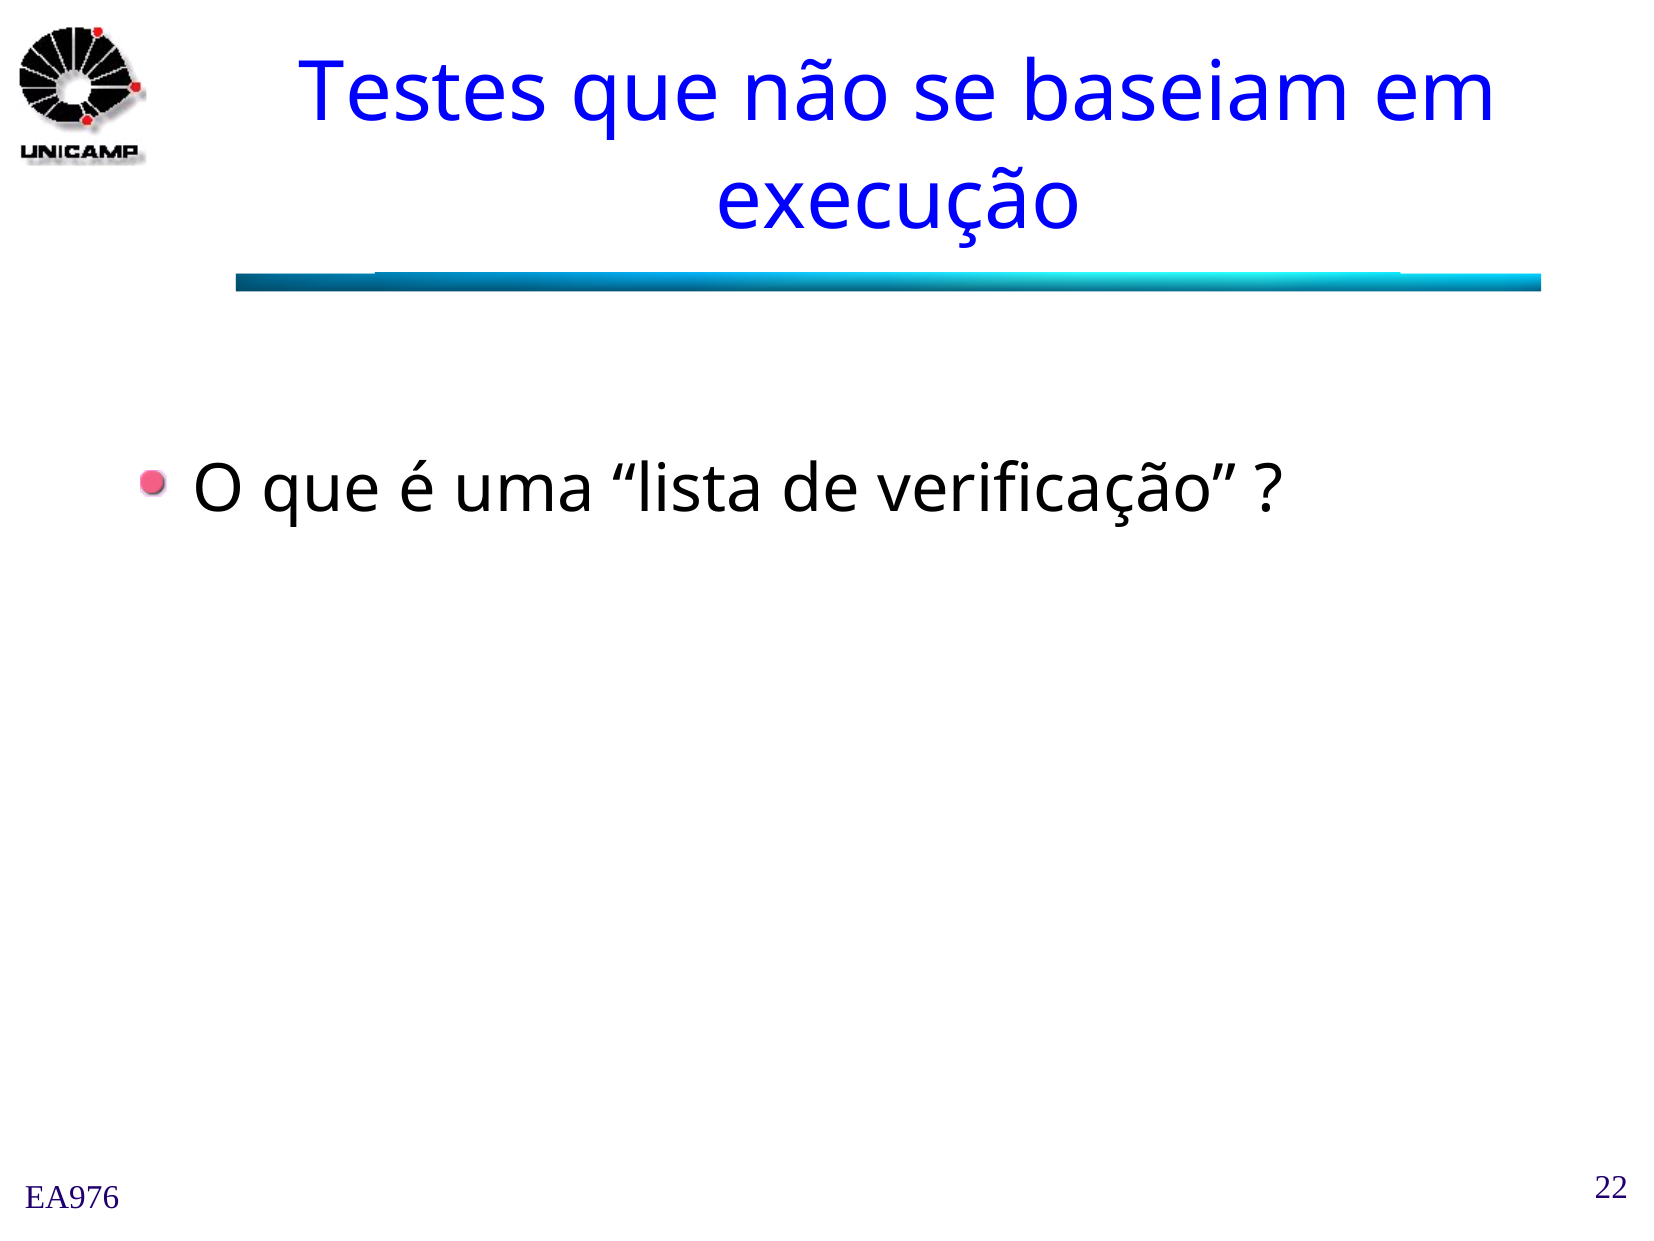

# Testes que não se baseiam em execução
O que é uma “lista de verificação” ?
22